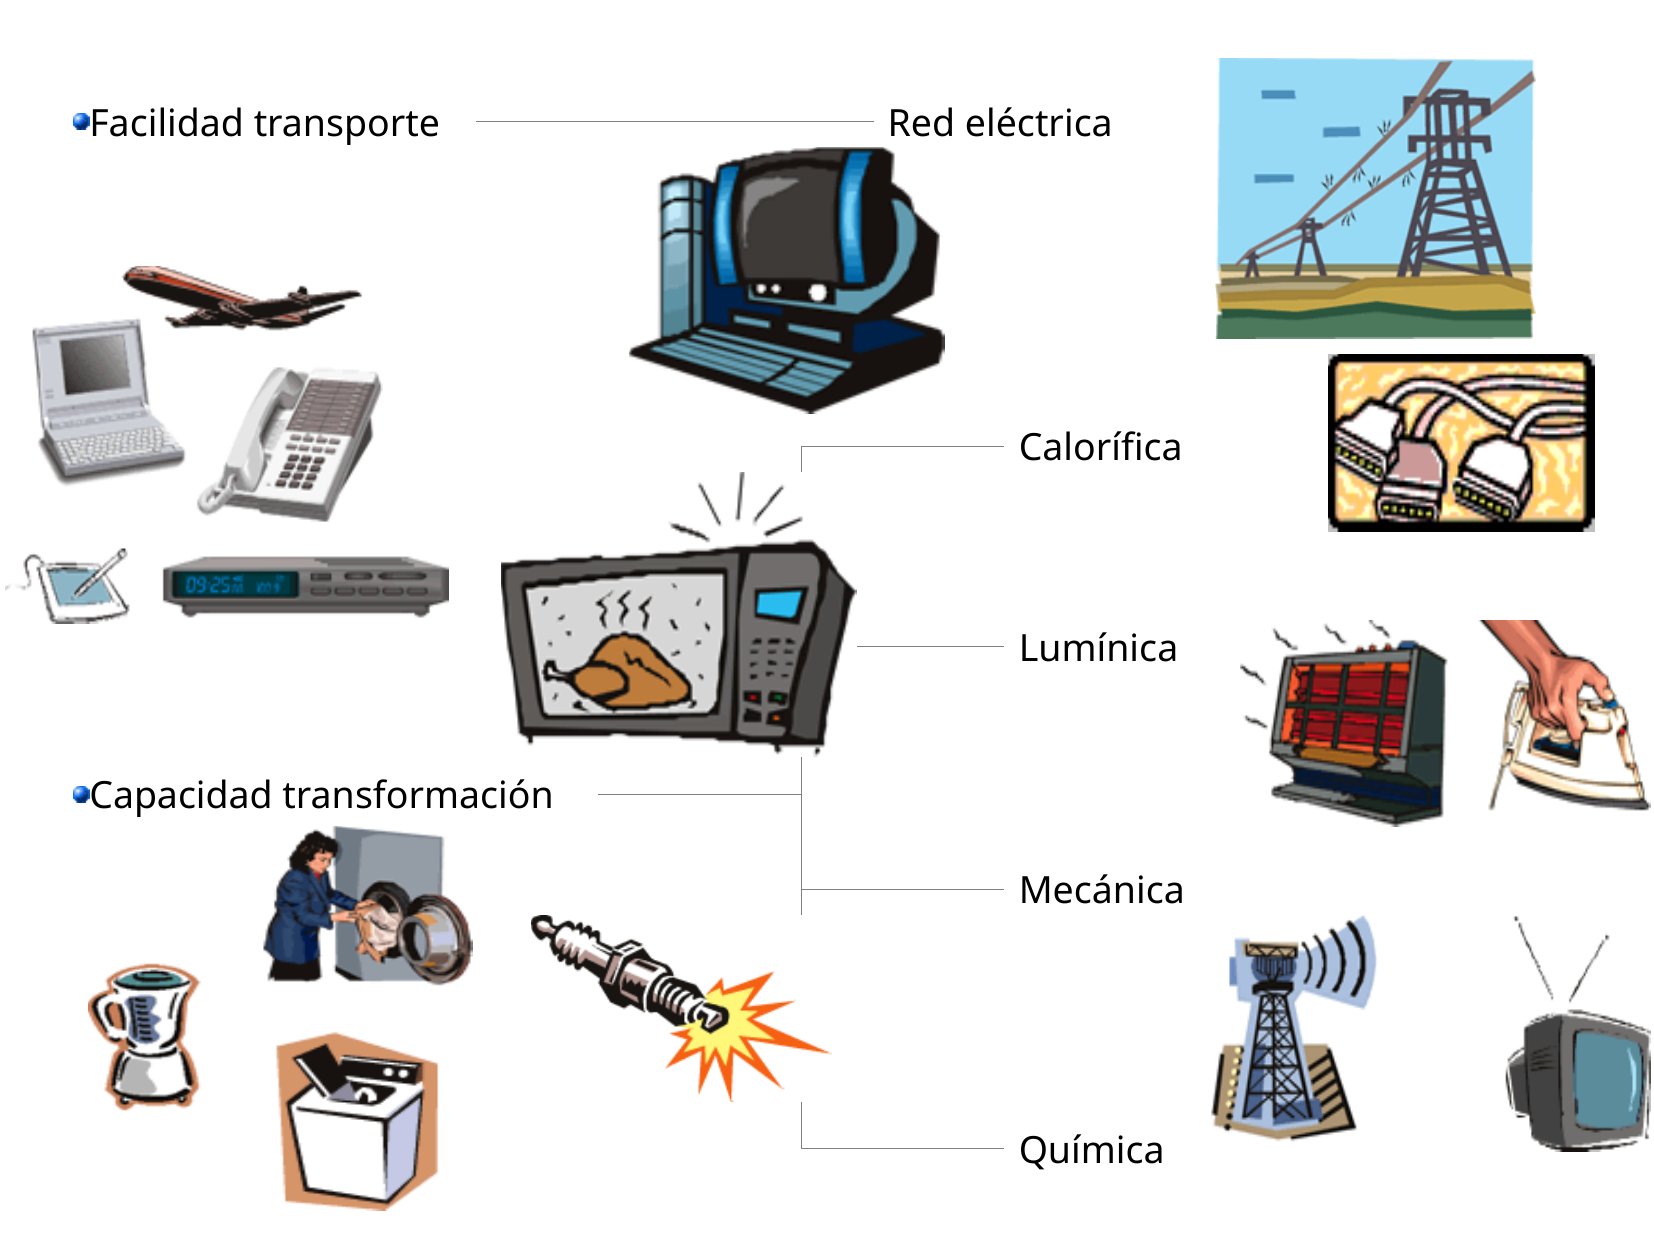

Facilidad transporte
Red eléctrica
Calorífica
Lumínica
Capacidad transformación
Mecánica
Química